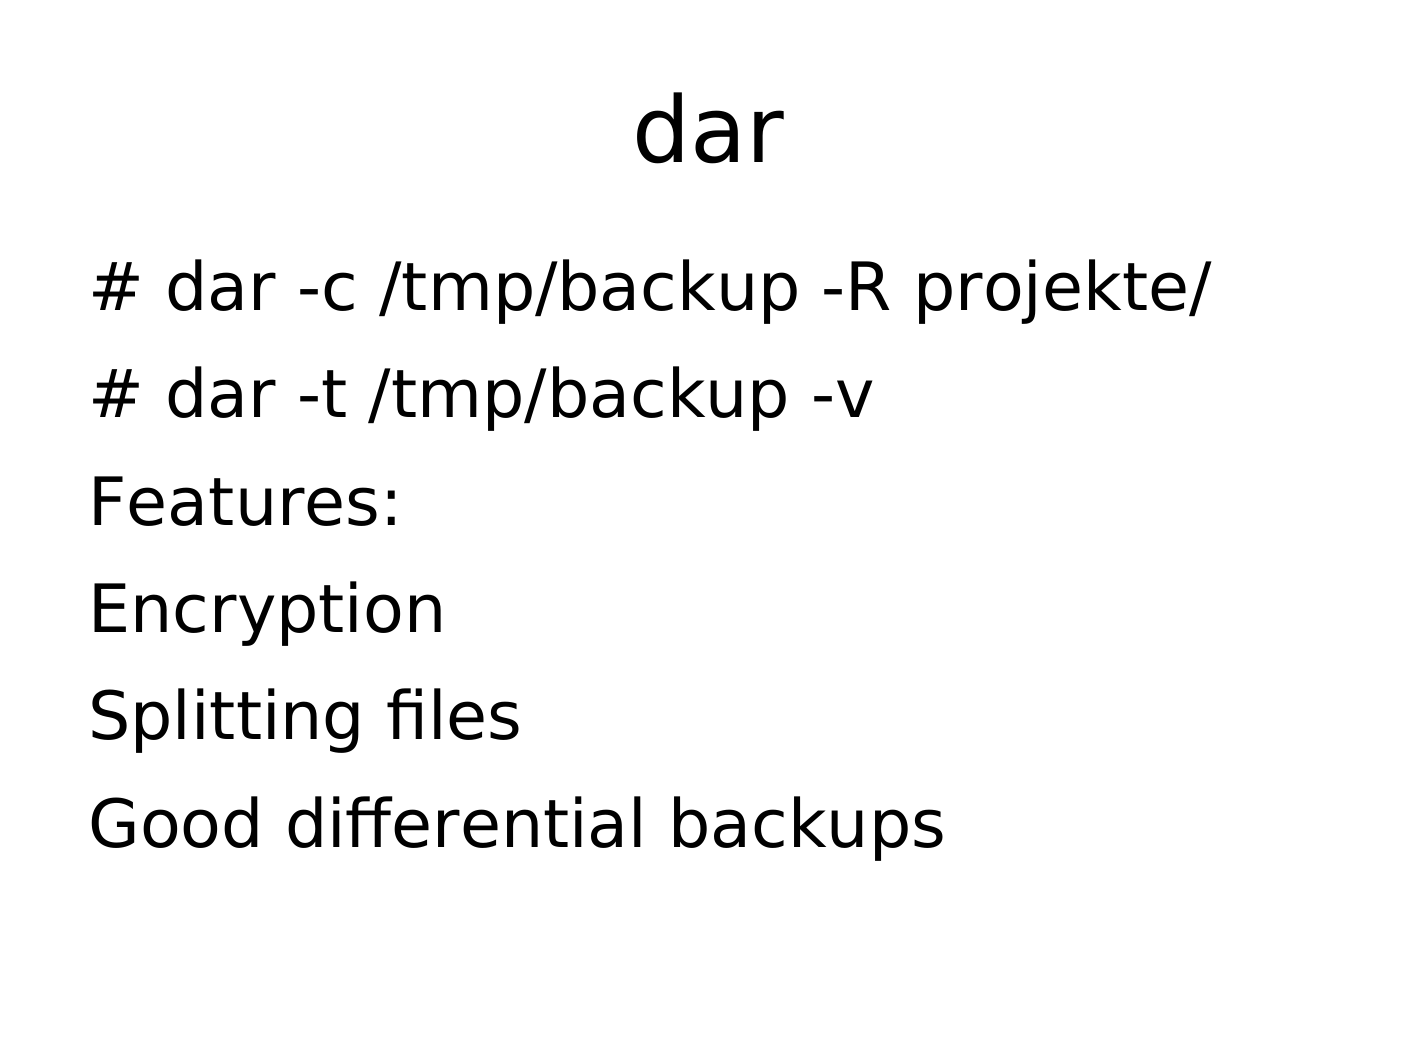

# dar
# dar -c /tmp/backup -R projekte/
# dar -t /tmp/backup -v
Features:
Encryption
Splitting files
Good differential backups